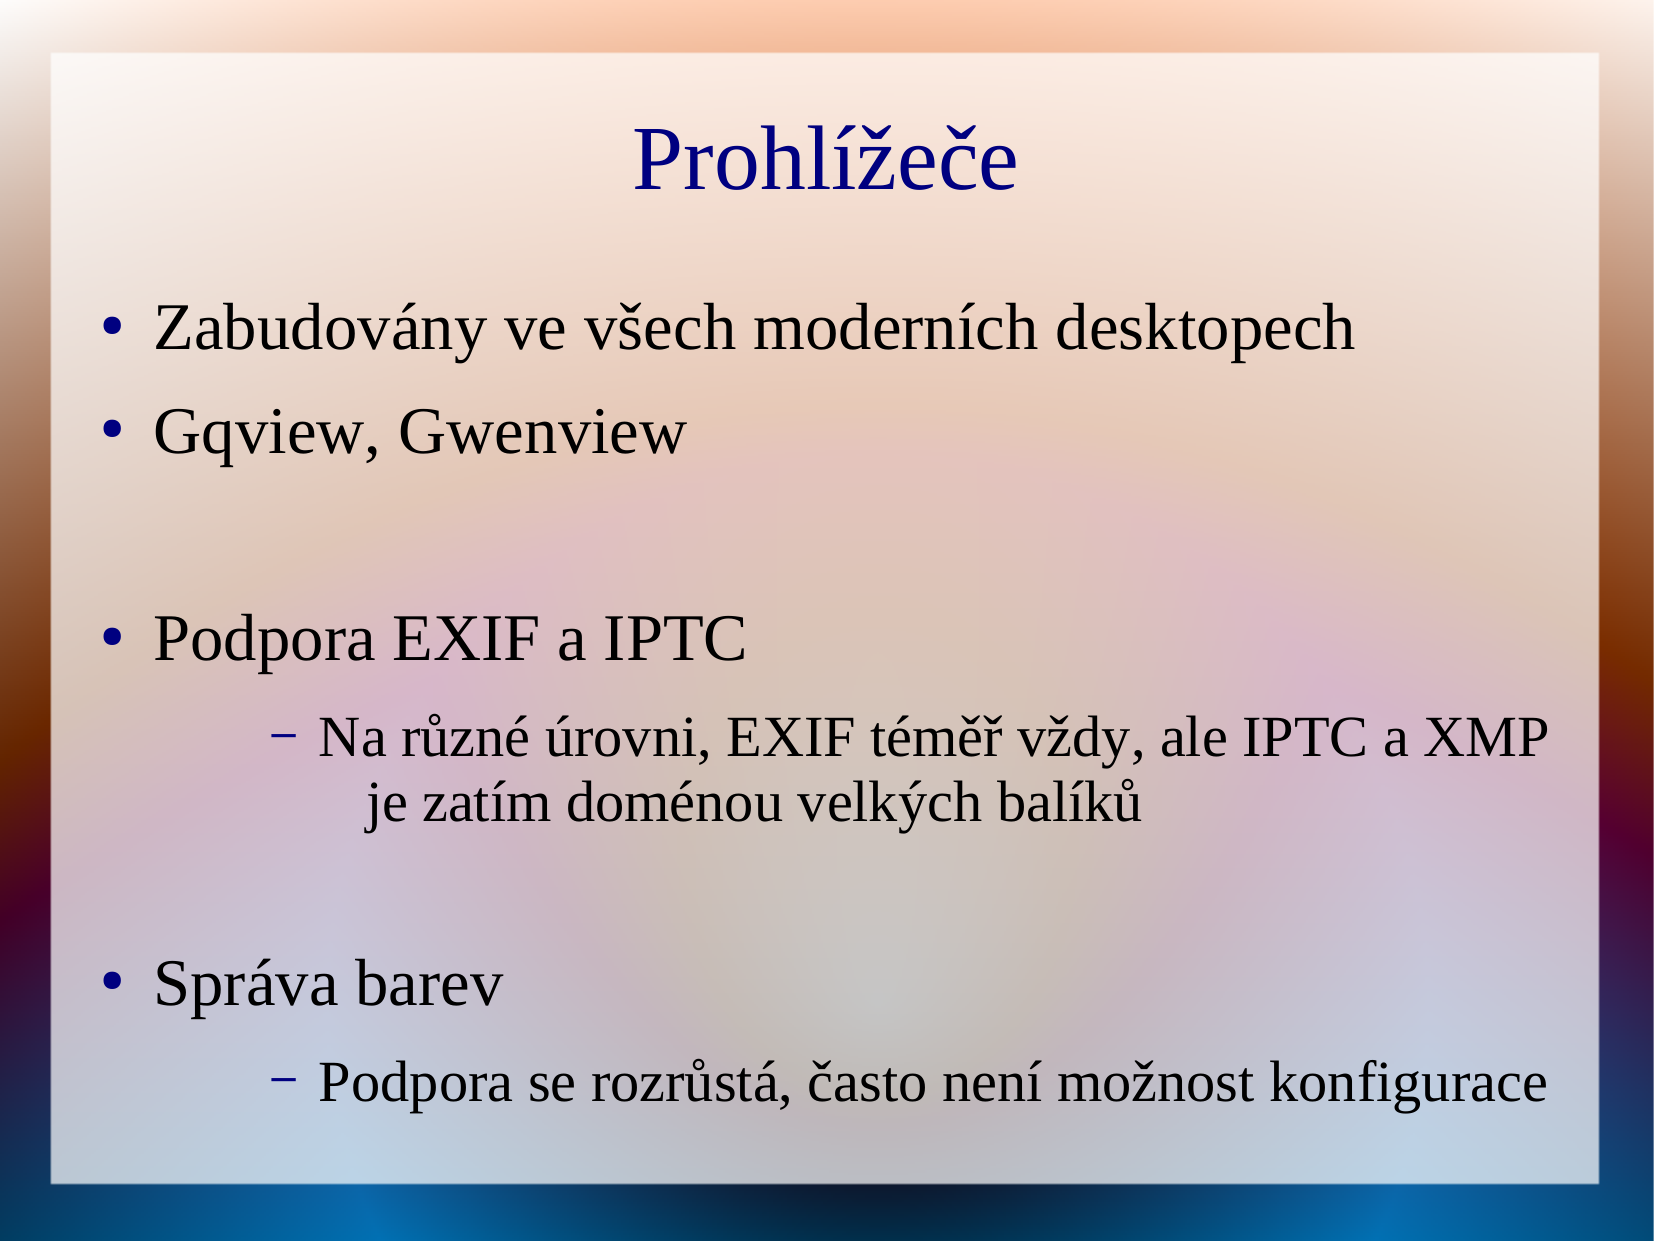

# Prohlížeče
Zabudovány ve všech moderních desktopech
Gqview, Gwenview
Podpora EXIF a IPTC
Na různé úrovni, EXIF téměř vždy, ale IPTC a XMP je zatím doménou velkých balíků
Správa barev
Podpora se rozrůstá, často není možnost konfigurace